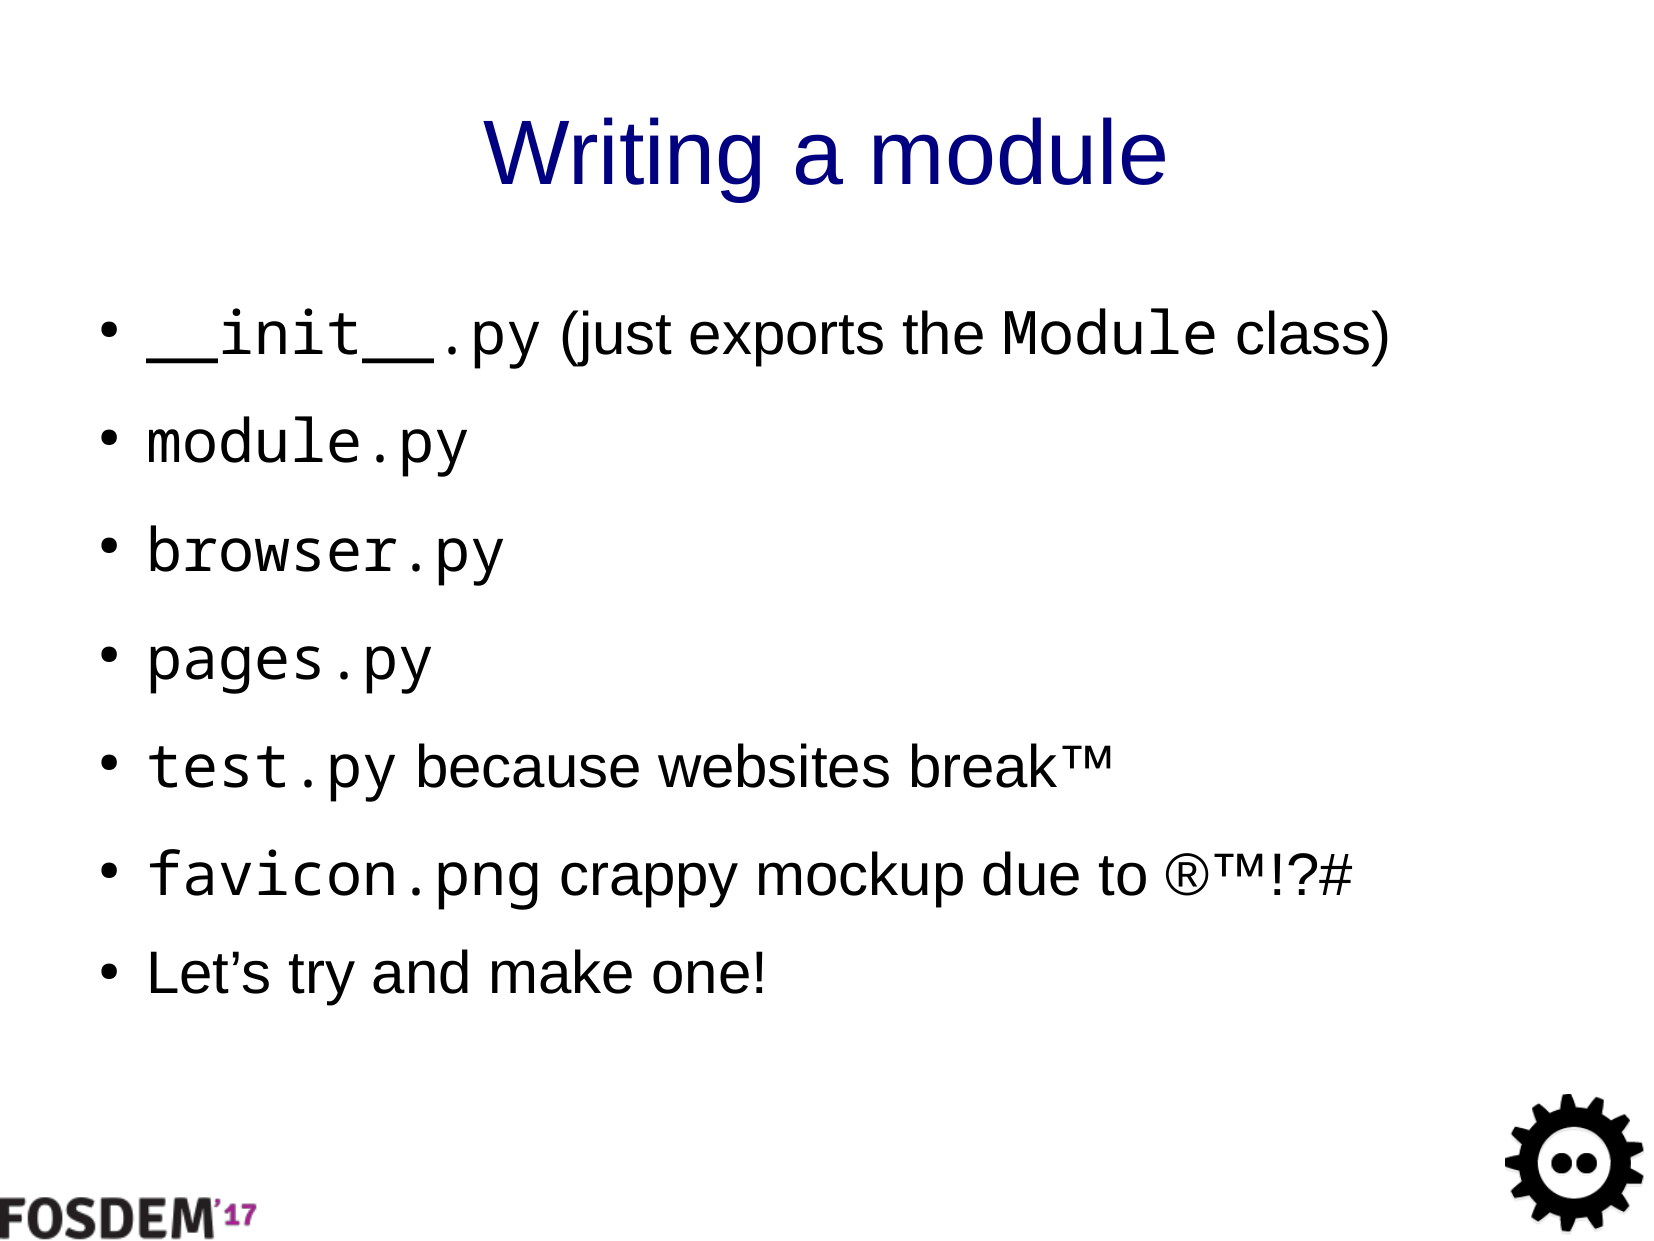

# Writing a module
__init__.py (just exports the Module class)
module.py
browser.py
pages.py
test.py because websites break™
favicon.png crappy mockup due to ®™!?#
Let’s try and make one!